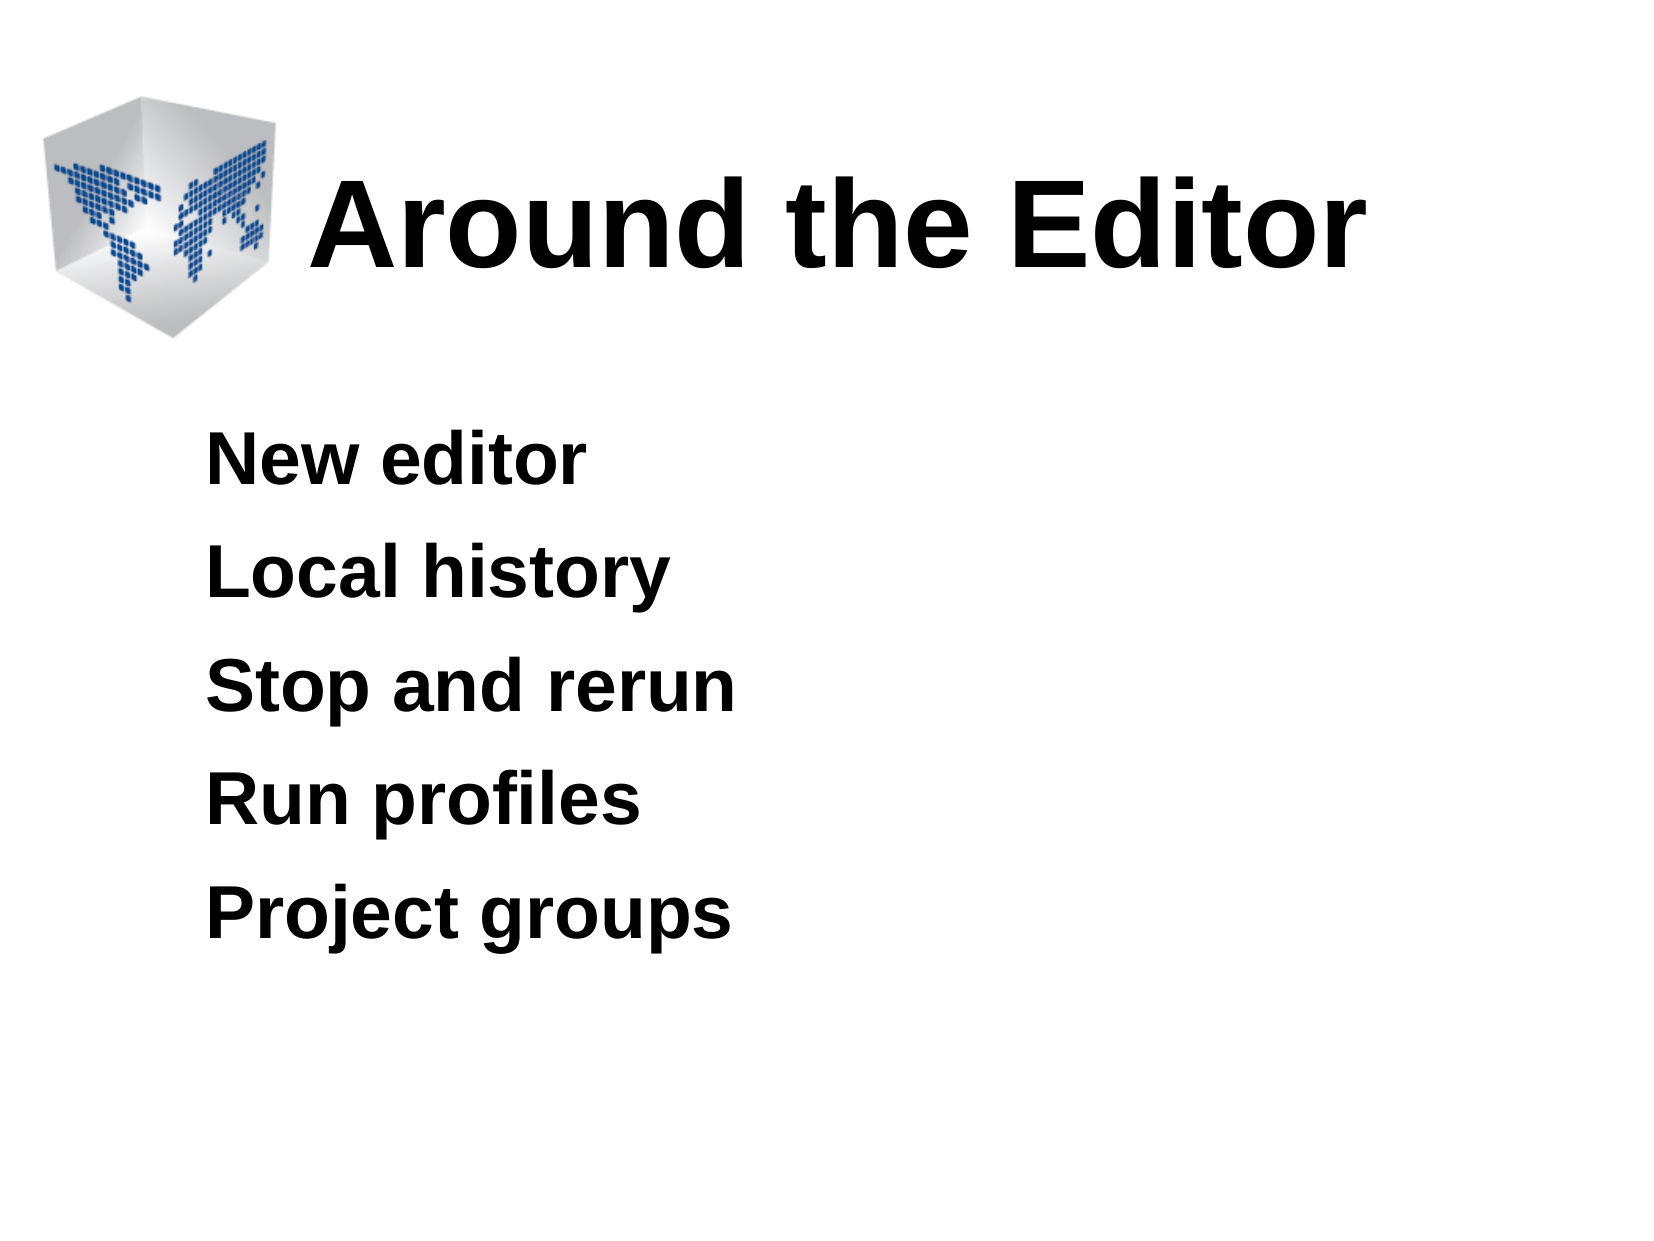

# Around the Editor
New editor
Local history
Stop and rerun
Run profiles
Project groups